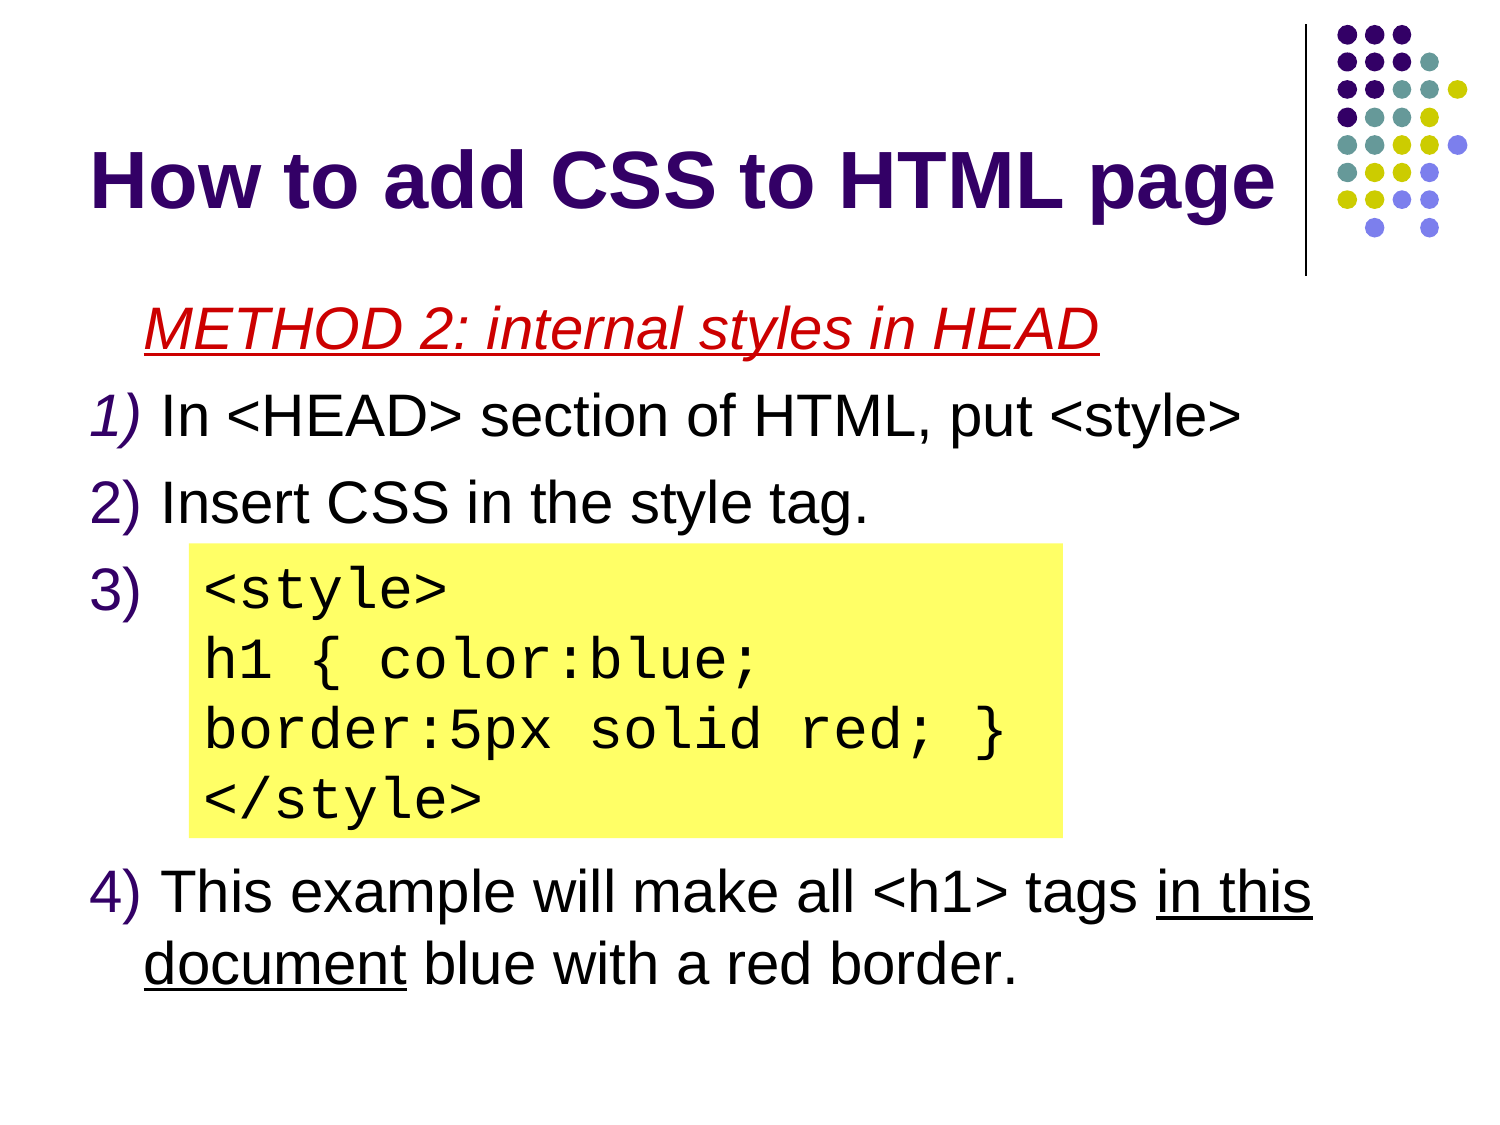

# How to add CSS to HTML page
METHOD 2: internal styles in HEAD
 In <HEAD> section of HTML, put <style>
 Insert CSS in the style tag.
 .
 .
 .
 This example will make all <h1> tags in this document blue with a red border.
<style>
h1 { color:blue;
border:5px solid red; }
</style>